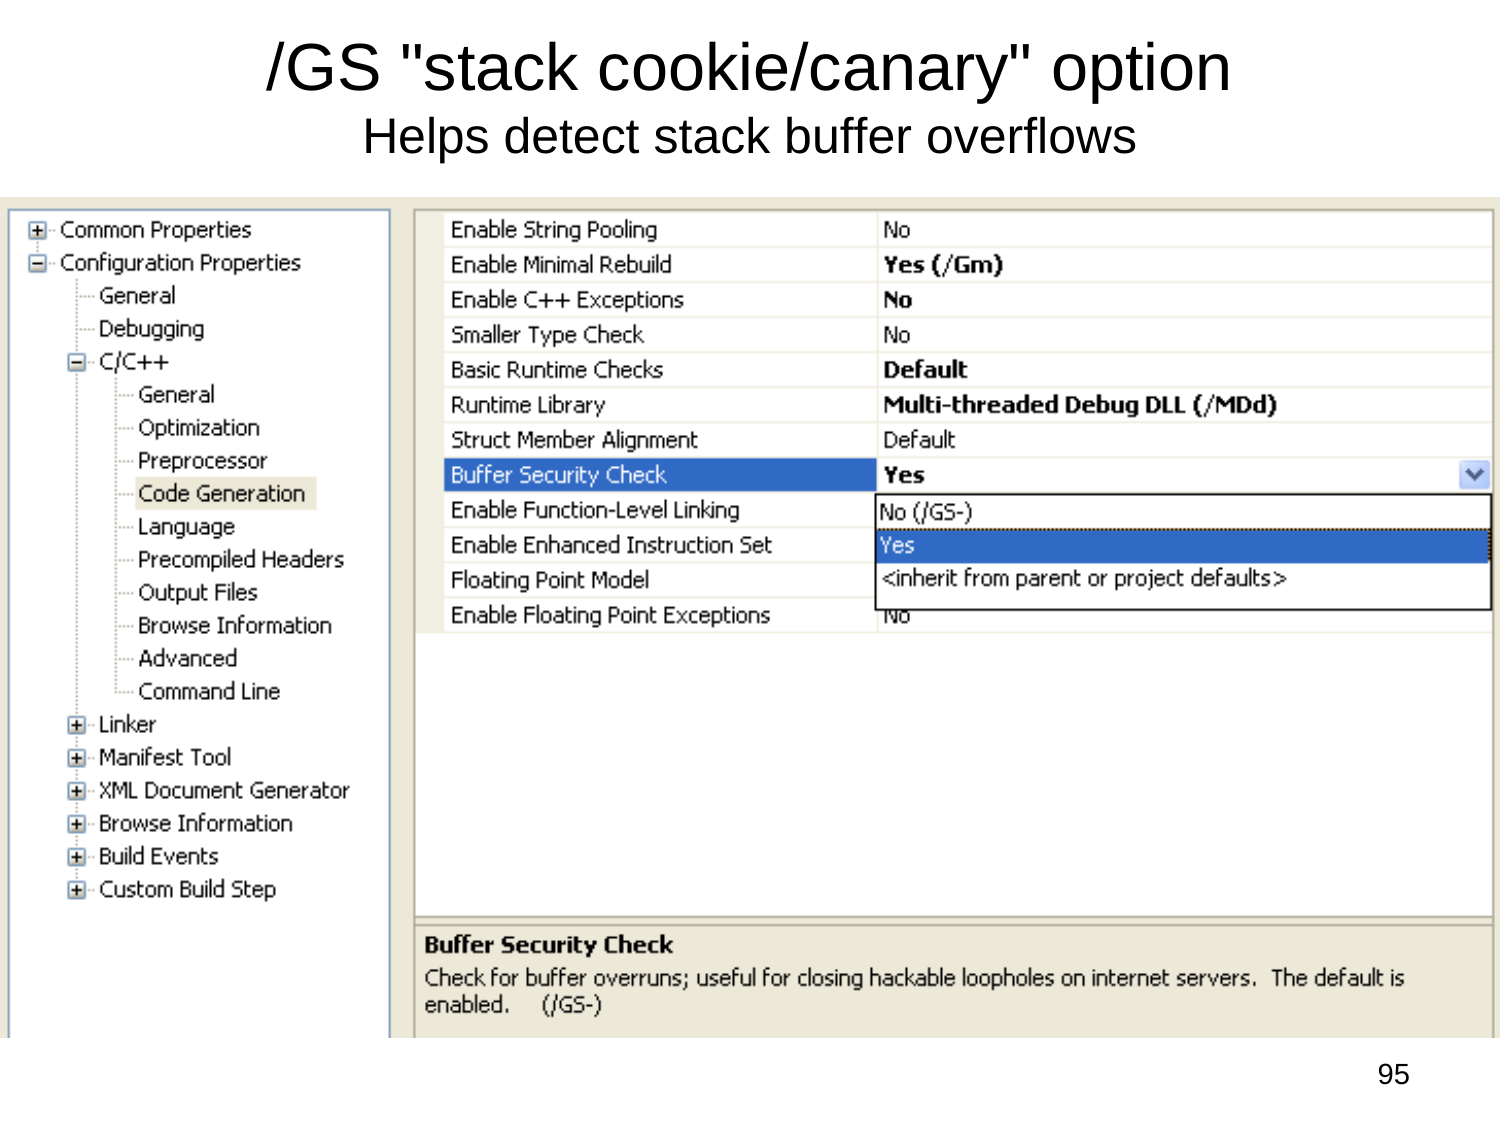

# /GS "stack cookie/canary" option Helps detect stack buffer overflows